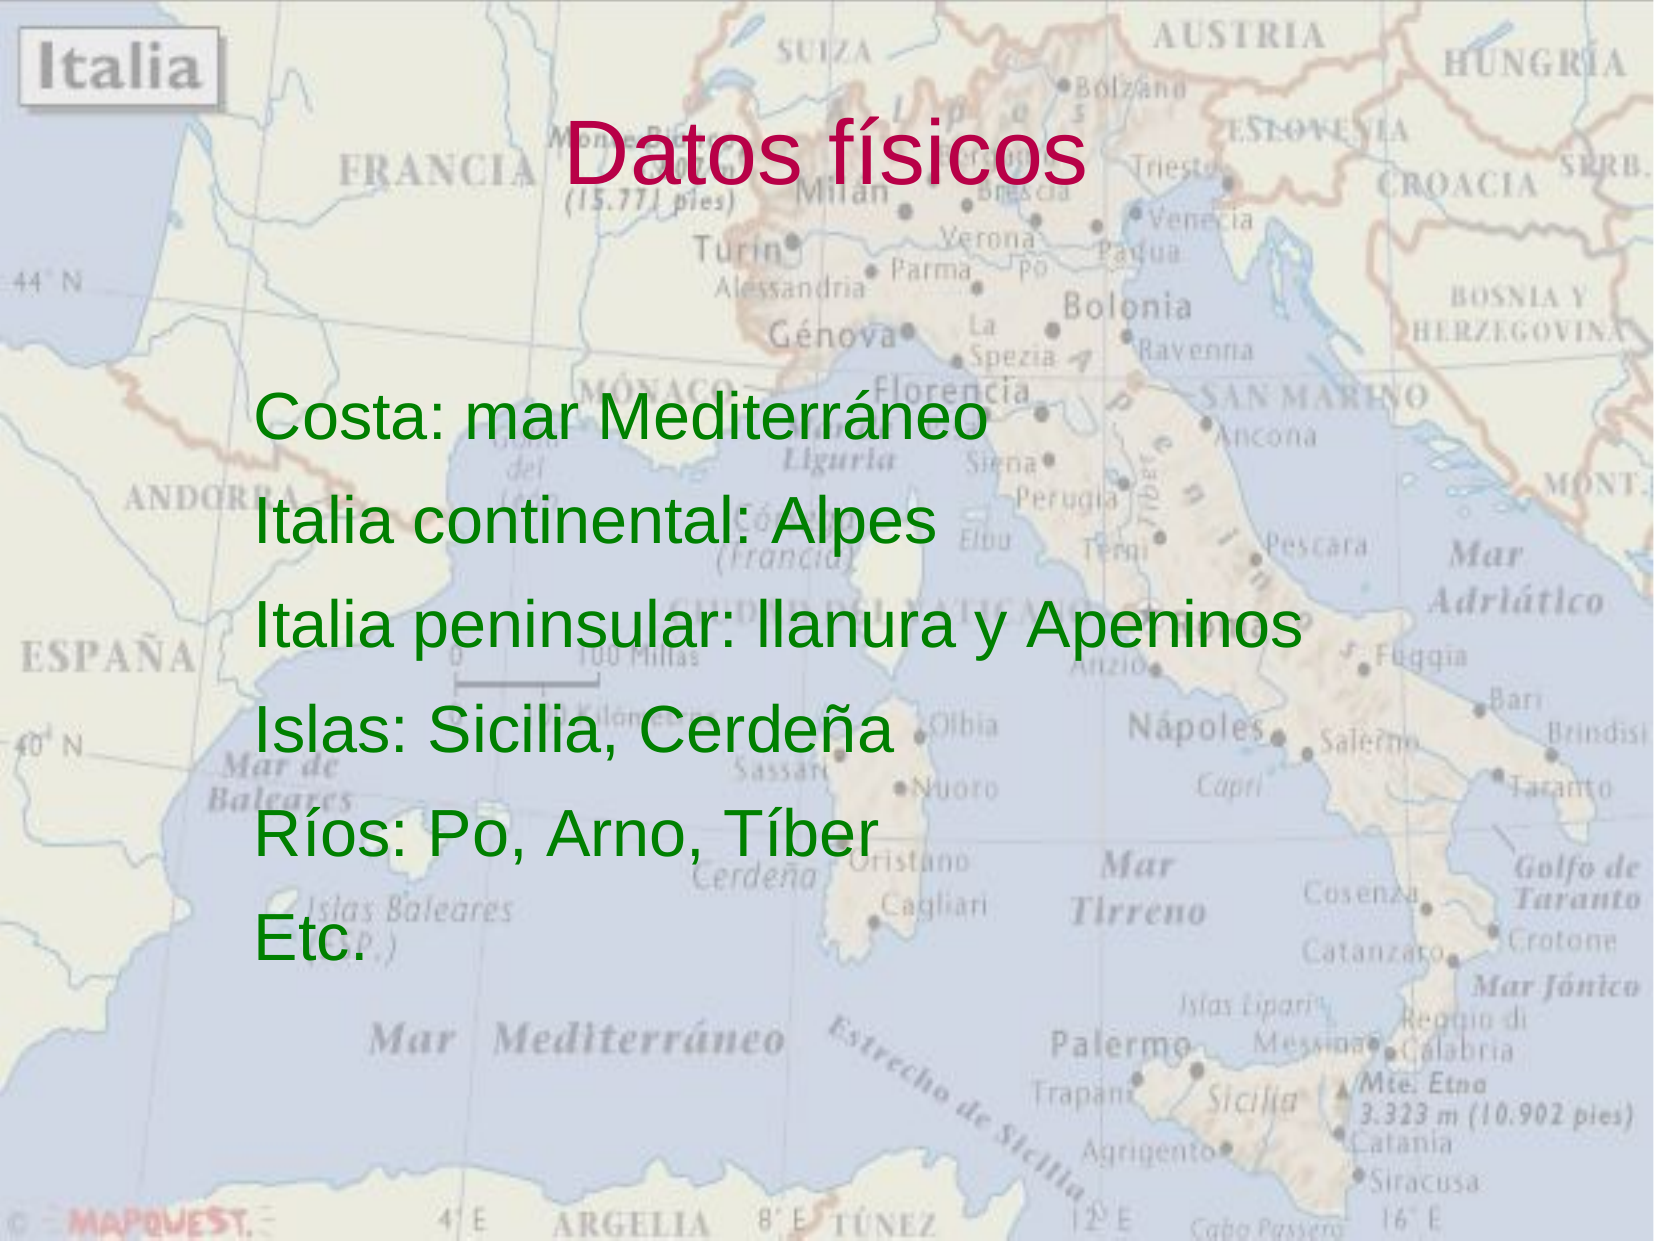

# Datos físicos
Costa: mar Mediterráneo
Italia continental: Alpes
Italia peninsular: llanura y Apeninos
Islas: Sicilia, Cerdeña
Ríos: Po, Arno, Tíber
Etc.